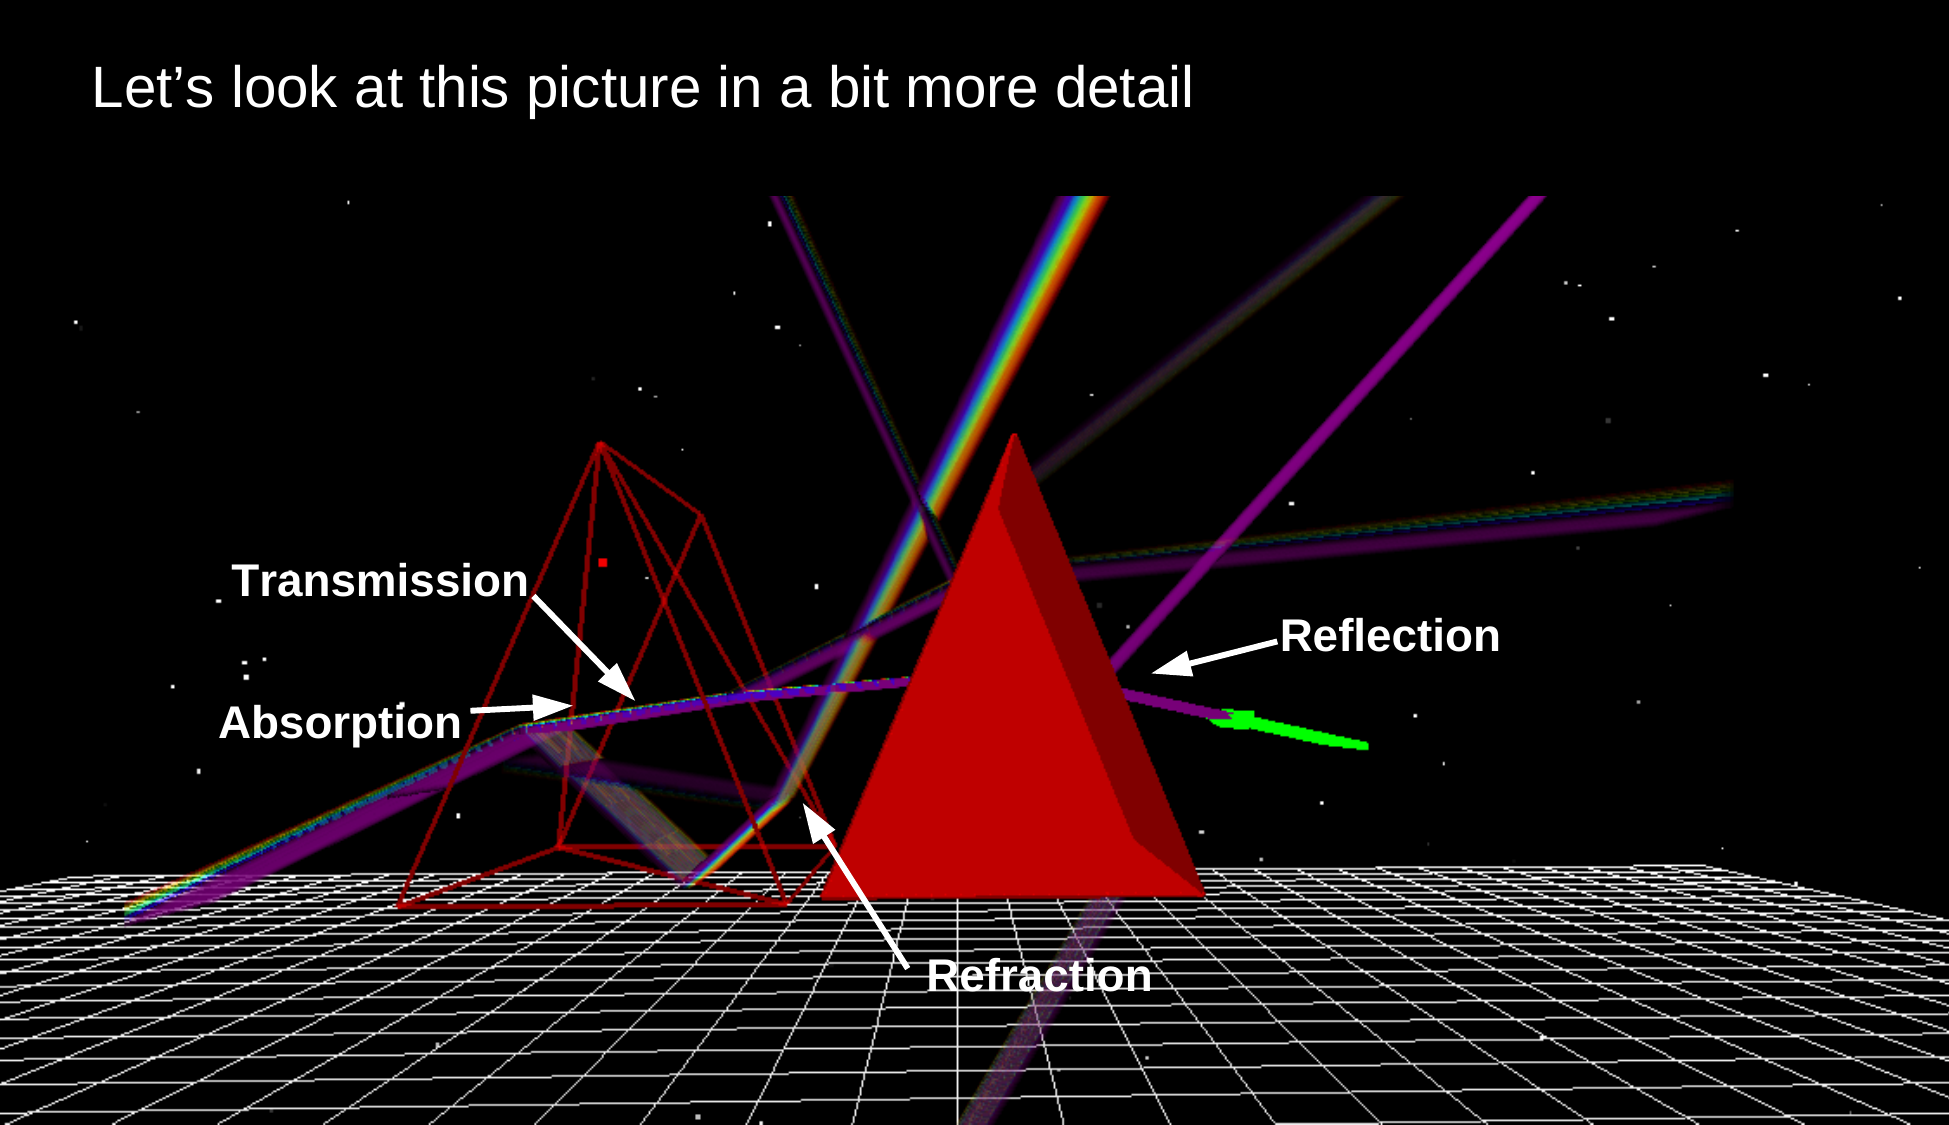

# Let’s look at this picture in a bit more detail
Transmission
Reflection
Absorption
Refraction